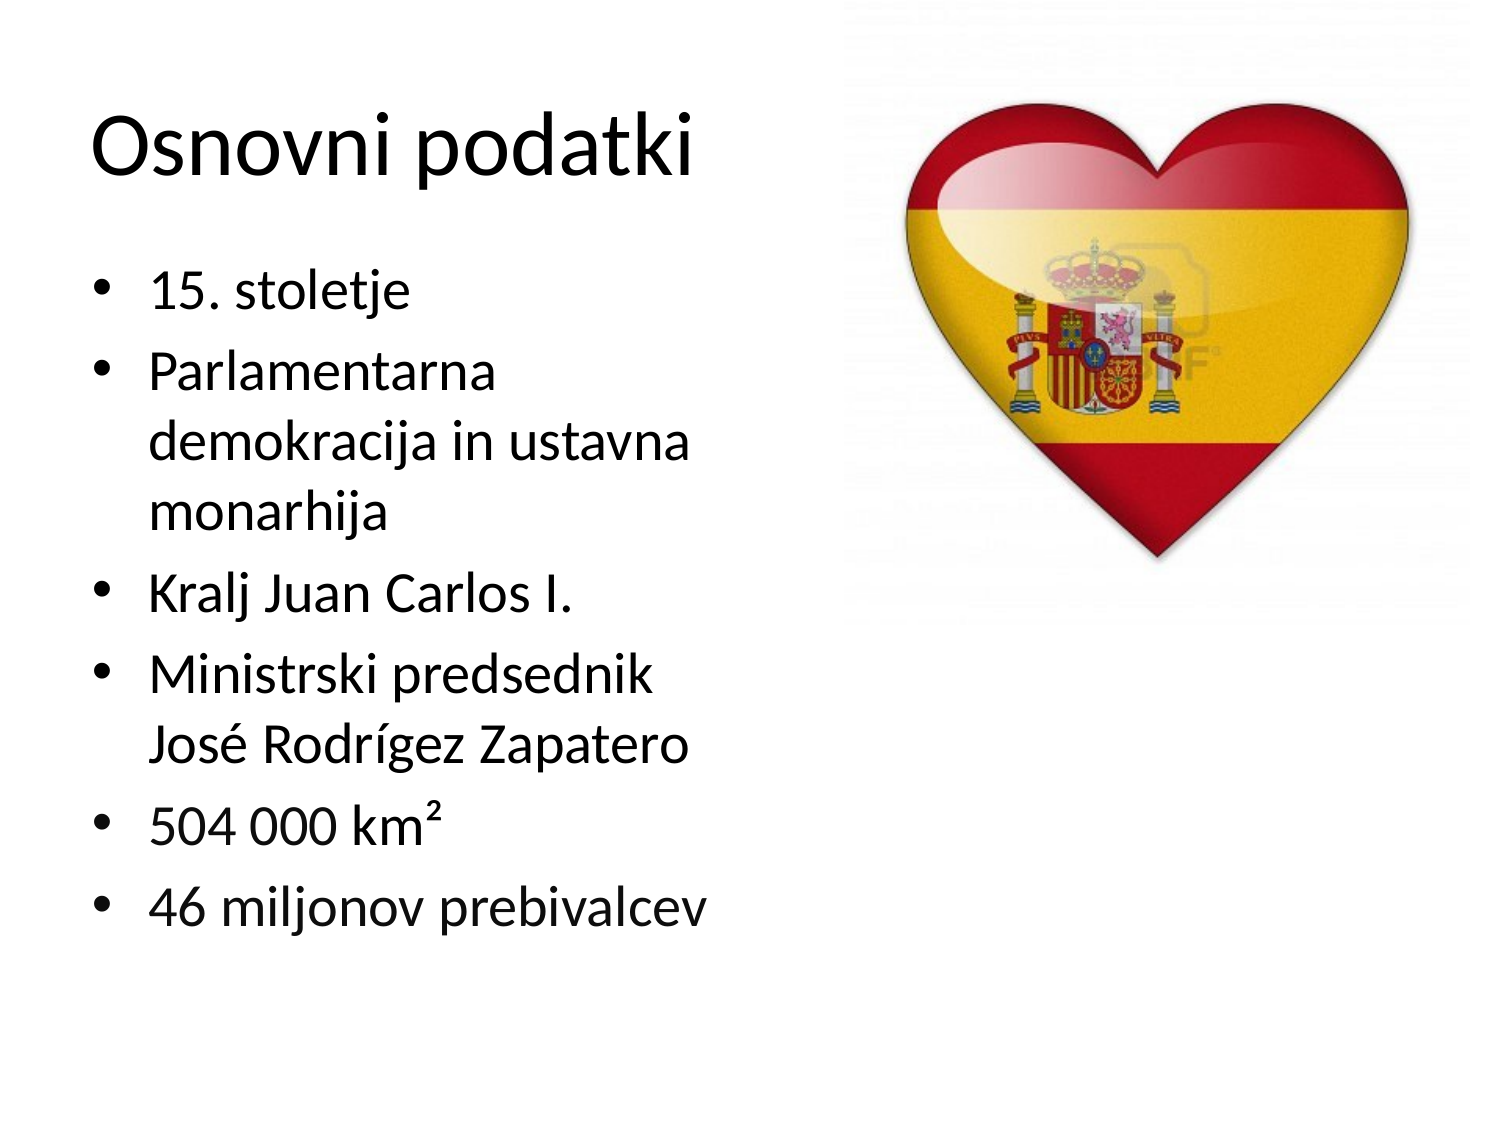

# Osnovni podatki
15. stoletje
Parlamentarna demokracija in ustavna monarhija
Kralj Juan Carlos I.
Ministrski predsednik José Rodrígez Zapatero
504 000 km²
46 miljonov prebivalcev